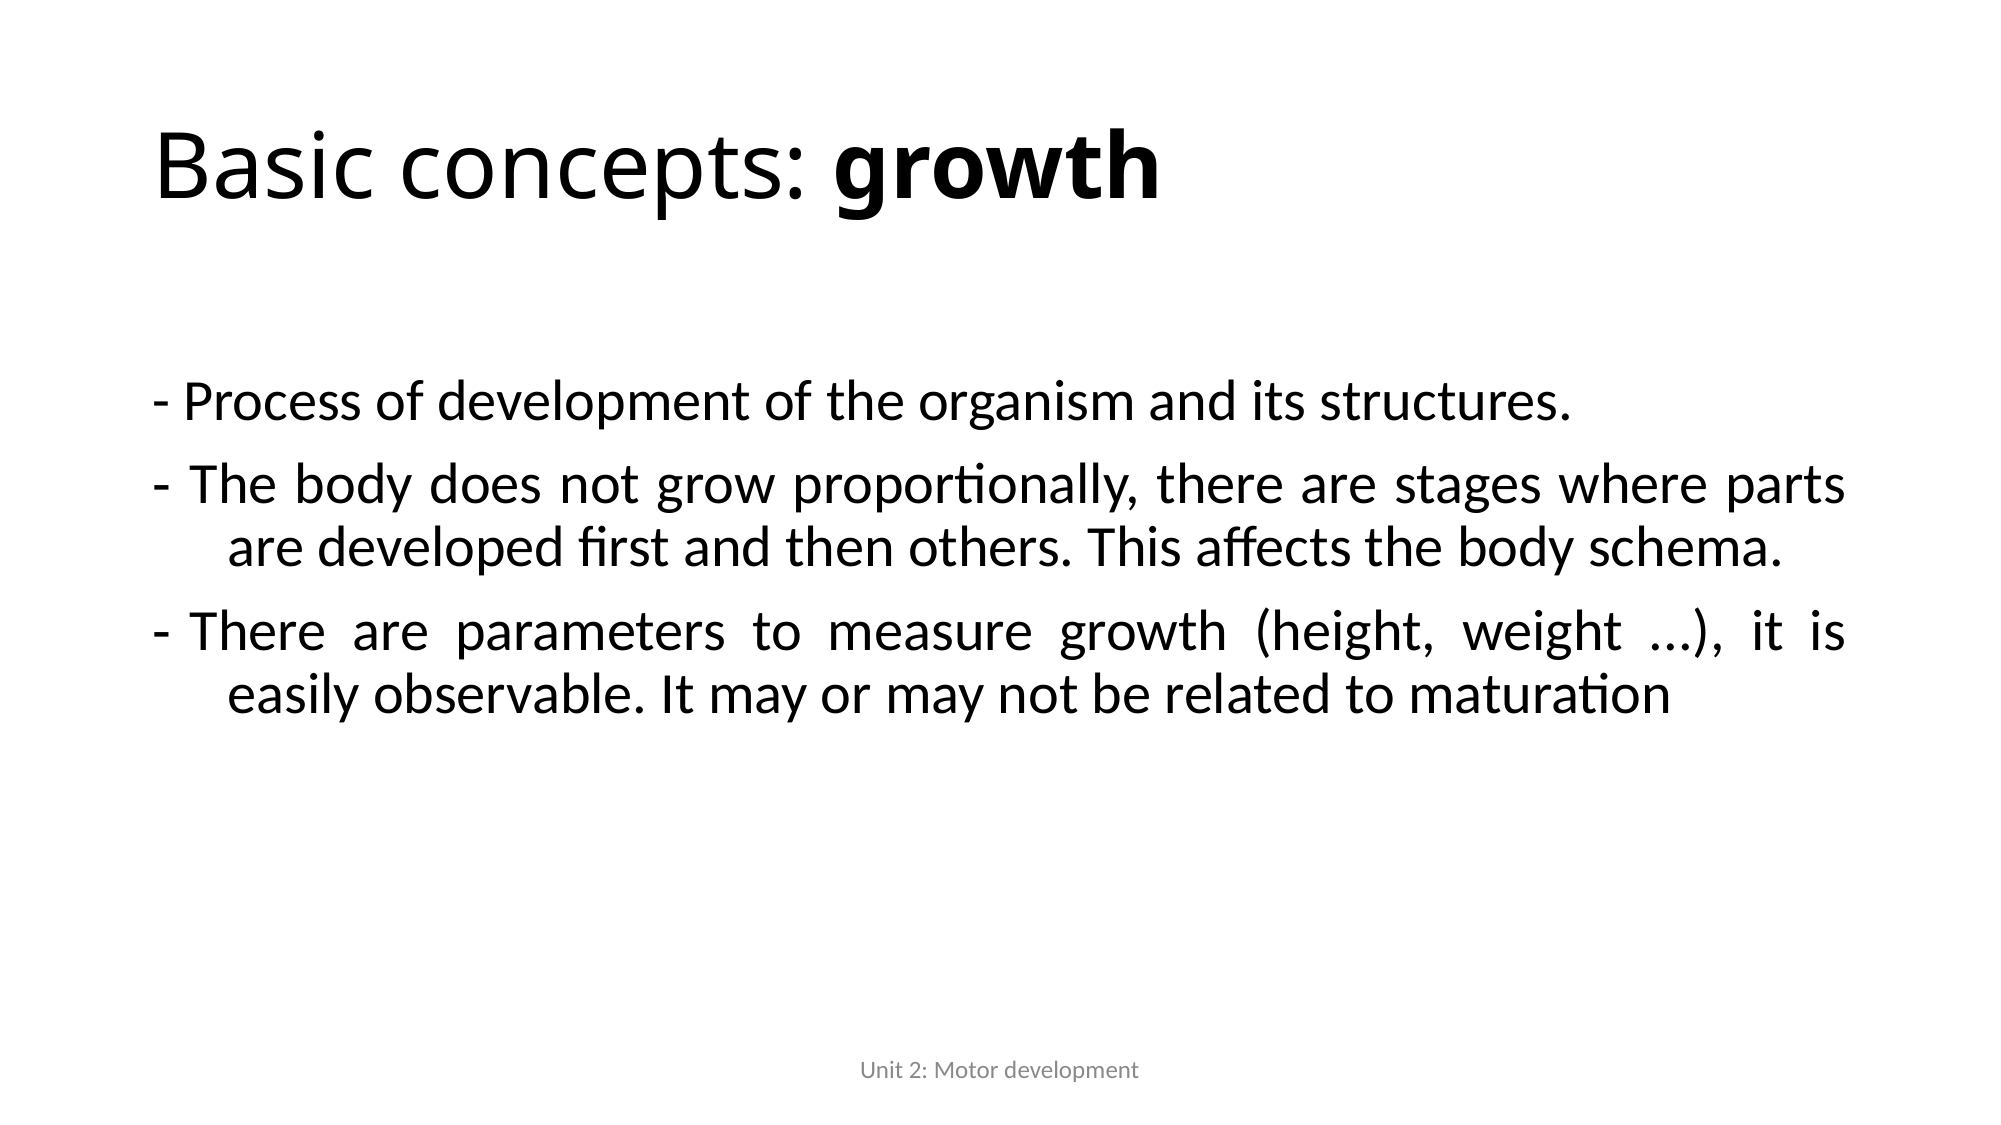

# Basic concepts: growth
- Process of development of the organism and its structures.
The body does not grow proportionally, there are stages where parts are developed first and then others. This affects the body schema.
There are parameters to measure growth (height, weight ...), it is easily observable. It may or may not be related to maturation
Unit 2: Motor development